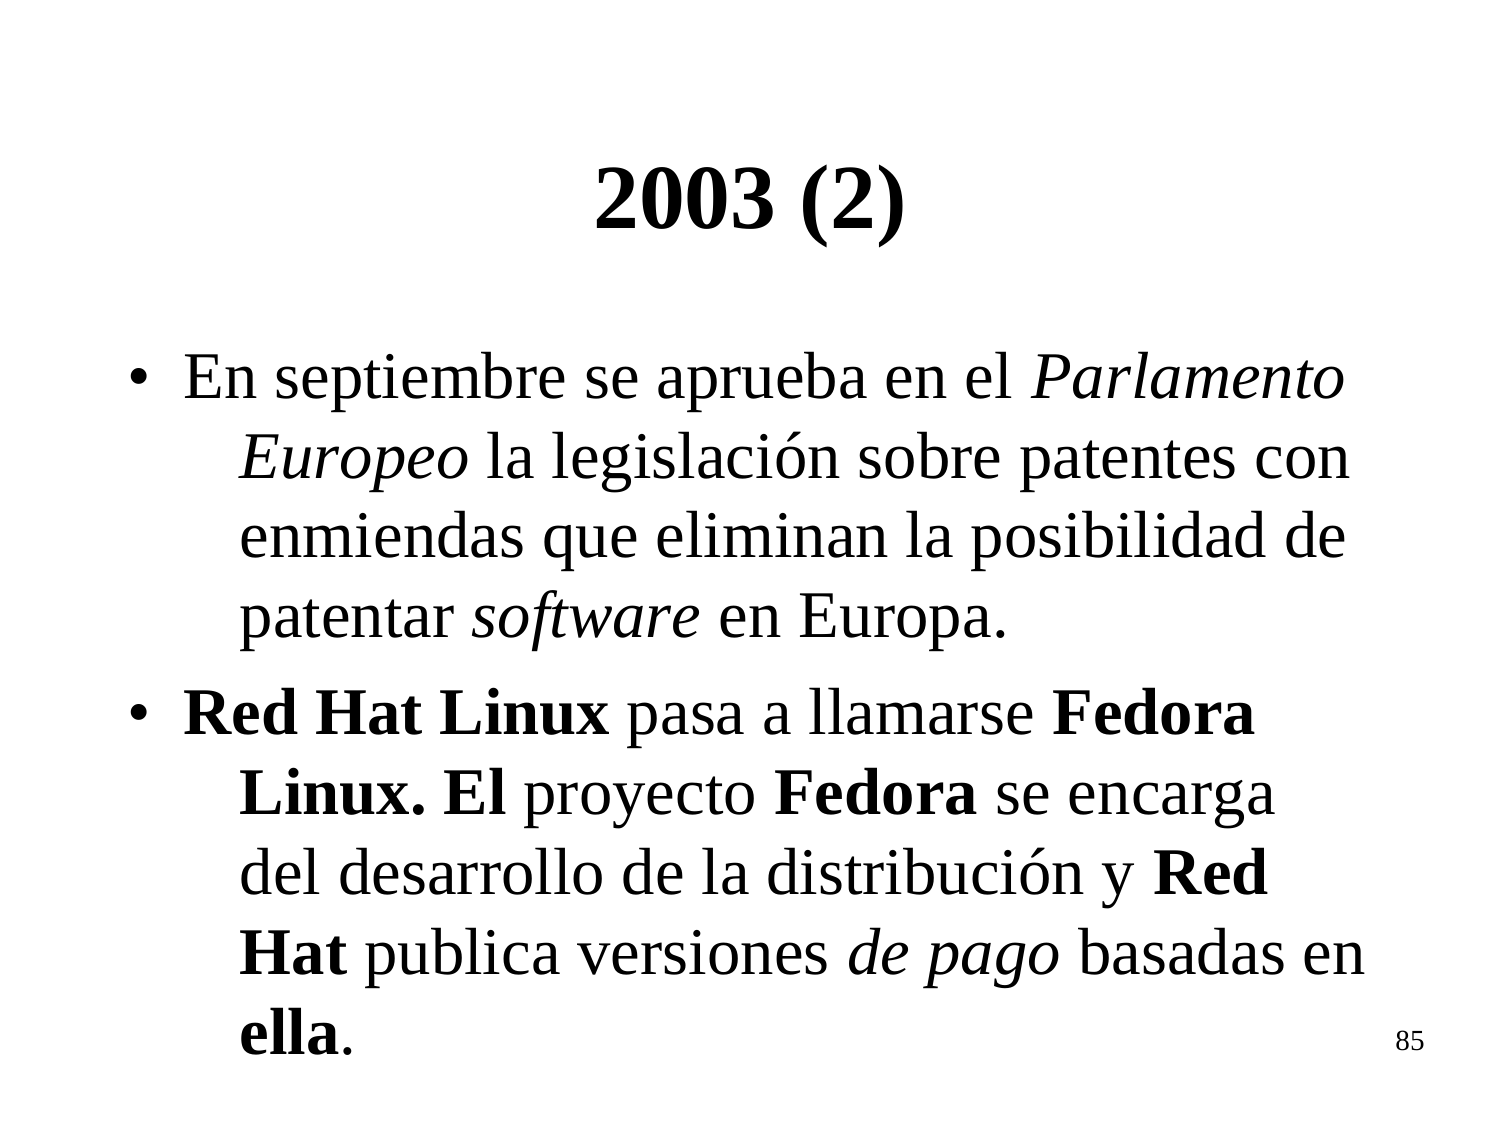

# 2003 (2)
En septiembre se aprueba en el Parlamento Europeo la legislación sobre patentes con enmiendas que eliminan la posibilidad de patentar software en Europa.
Red Hat Linux pasa a llamarse Fedora Linux. El proyecto Fedora se encarga del desarrollo de la distribución y Red Hat publica versiones de pago basadas en ella.
85